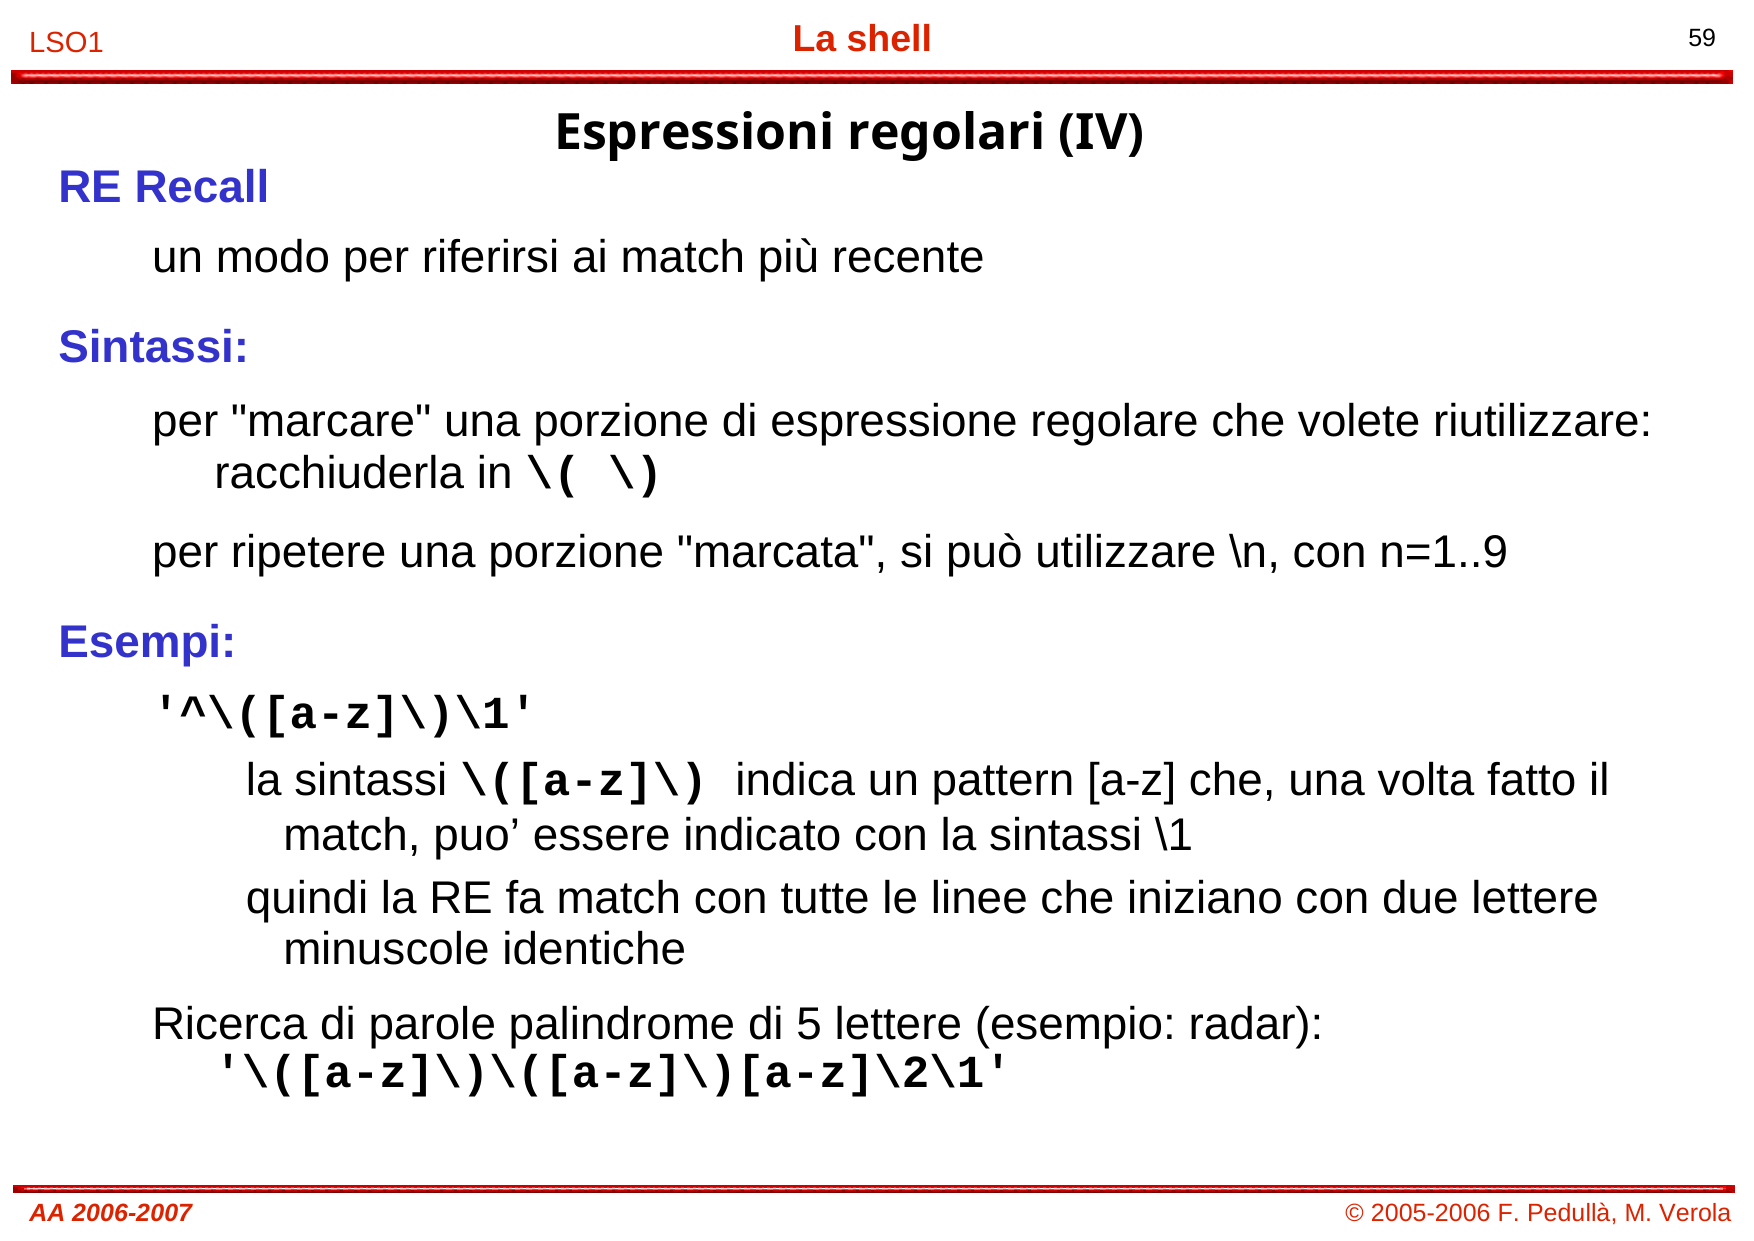

# Espressioni regolari (IV)
RE Recall
un modo per riferirsi ai match più recente
Sintassi:
per "marcare" una porzione di espressione regolare che volete riutilizzare: racchiuderla in \( \)
per ripetere una porzione "marcata", si può utilizzare \n, con n=1..9
Esempi:
'^\([a-z]\)\1'
la sintassi \([a-z]\) indica un pattern [a-z] che, una volta fatto il match, puo’ essere indicato con la sintassi \1
quindi la RE fa match con tutte le linee che iniziano con due lettere minuscole identiche
Ricerca di parole palindrome di 5 lettere (esempio: radar):
'\([a-z]\)\([a-z]\)[a-z]\2\1'